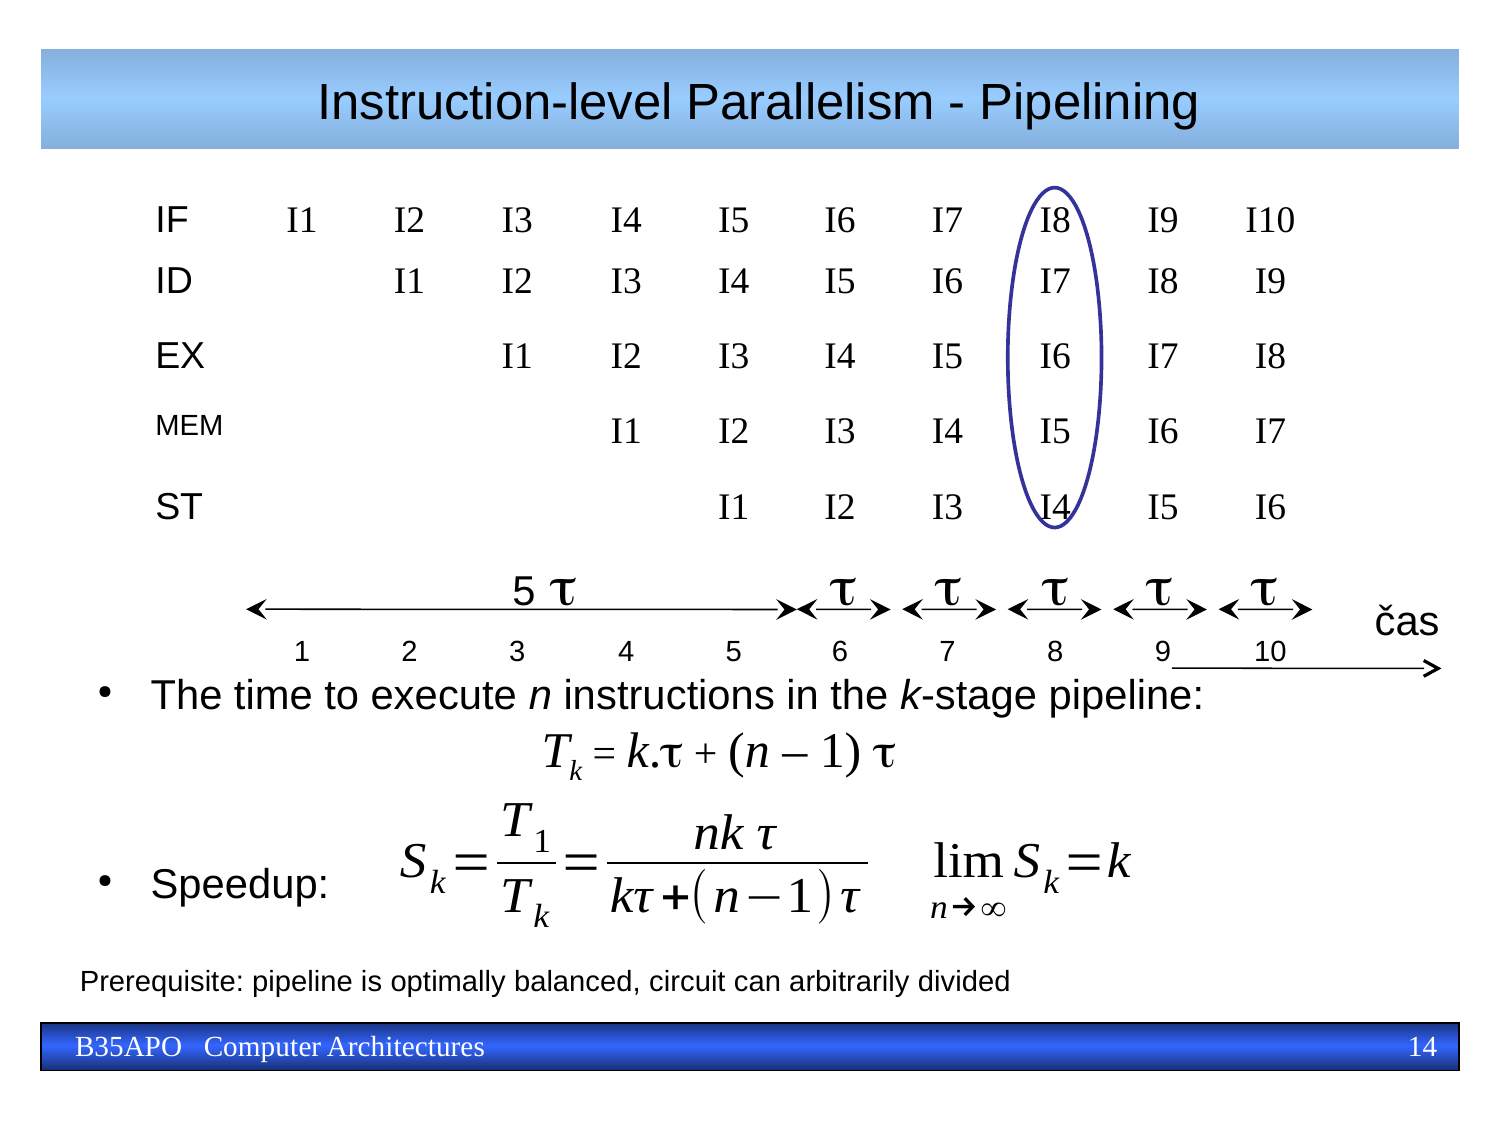

# Instruction-level Parallelism - Pipelining
| IF | I1 | I2 | I3 | I4 | I5 | I6 | I7 | I8 | I9 | I10 |
| --- | --- | --- | --- | --- | --- | --- | --- | --- | --- | --- |
| ID | | I1 | I2 | I3 | I4 | I5 | I6 | I7 | I8 | I9 |
| EX | | | I1 | I2 | I3 | I4 | I5 | I6 | I7 | I8 |
| MEM | | | | I1 | I2 | I3 | I4 | I5 | I6 | I7 |
| ST | | | | | I1 | I2 | I3 | I4 | I5 | I6 |
| | | | | | | | | | | |
| | 1 | 2 | 3 | 4 | 5 | 6 | 7 | 8 | 9 | 10 |
5 





čas
The time to execute n instructions in the k-stage pipeline:
 Tk = k. + (n – 1) 
Speedup:
Prerequisite: pipeline is optimally balanced, circuit can arbitrarily divided
B35APO Computer Architectures
14